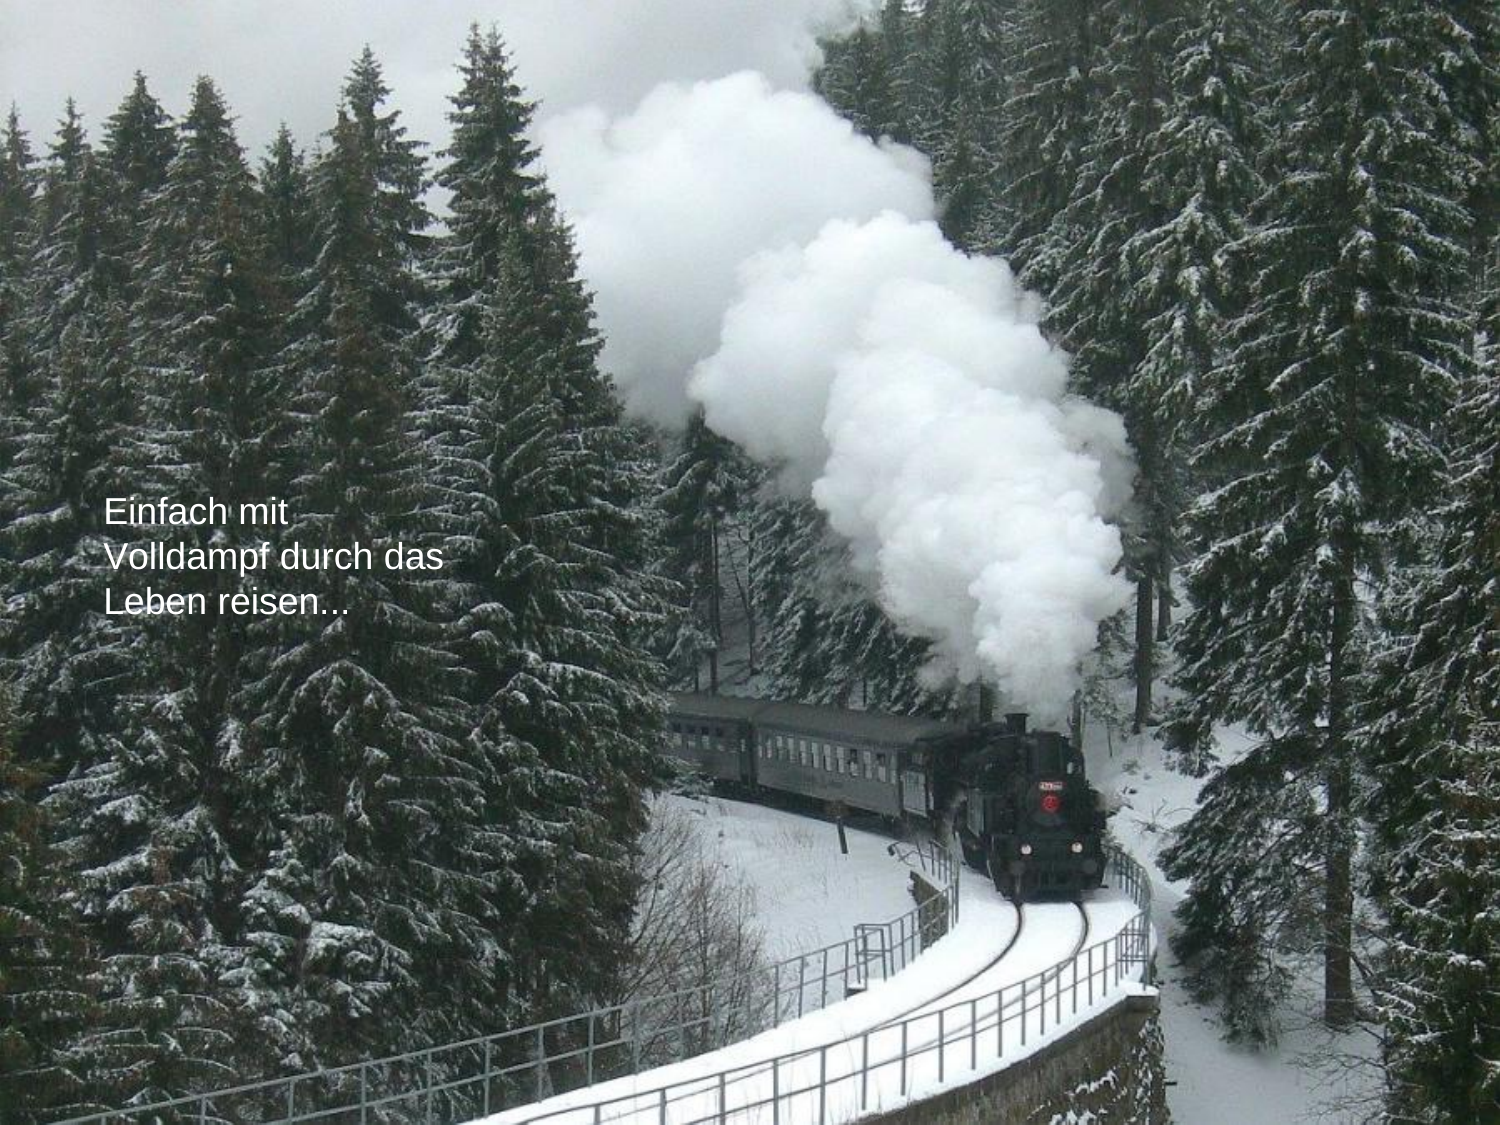

#
Einfach mit Volldampf durch das Leben reisen...